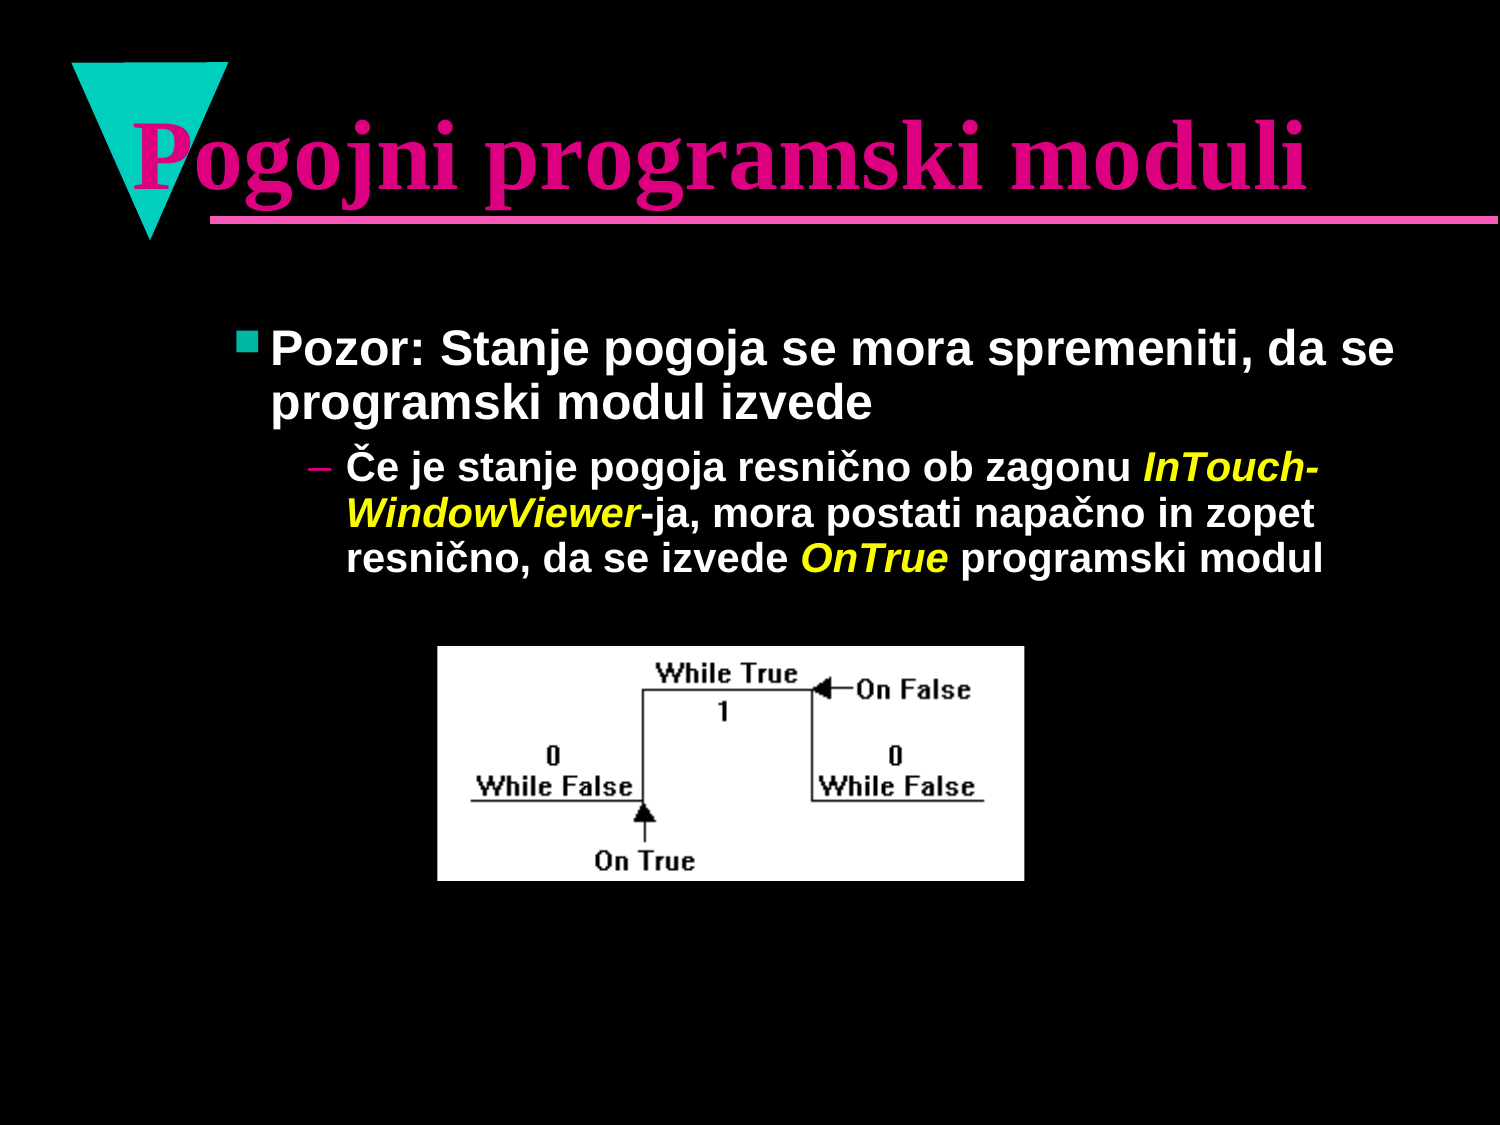

# Pogojni programski moduli
Pozor: Stanje pogoja se mora spremeniti, da se programski modul izvede
Če je stanje pogoja resnično ob zagonu InTouch-WindowViewer-ja, mora postati napačno in zopet resnično, da se izvede OnTrue programski modul
RVP2
Kreiranje programskih modulov
23